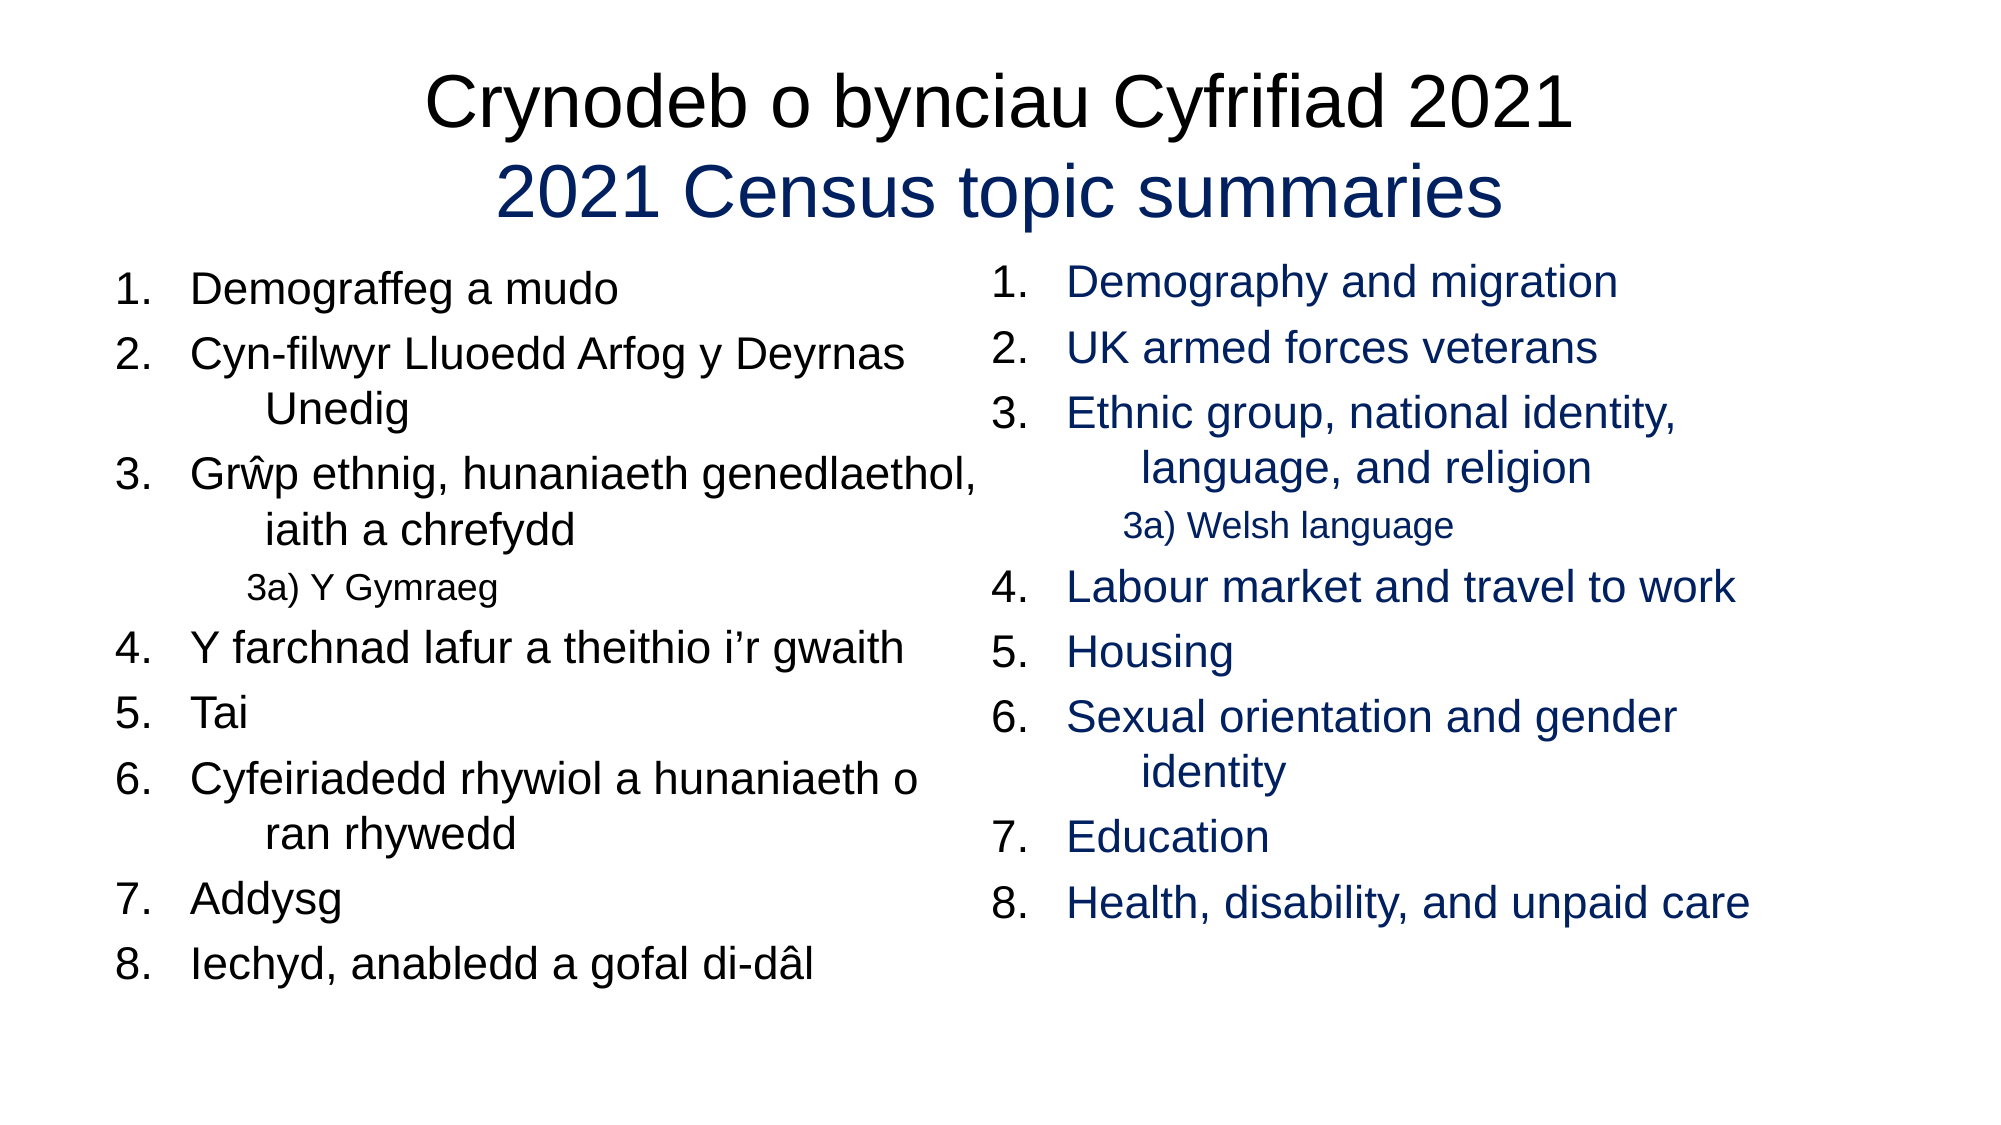

Crynodeb o bynciau Cyfrifiad 2021
2021 Census topic summaries
Demography and migration
UK armed forces veterans
Ethnic group, national identity, language, and religion
3a) Welsh language
Labour market and travel to work
Housing
Sexual orientation and gender identity
Education
Health, disability, and unpaid care
# Demograffeg a mudo
Cyn-filwyr Lluoedd Arfog y Deyrnas Unedig
Grŵp ethnig, hunaniaeth genedlaethol, iaith a chrefydd
3a) Y Gymraeg
Y farchnad lafur a theithio i’r gwaith
Tai
Cyfeiriadedd rhywiol a hunaniaeth o ran rhywedd
Addysg
Iechyd, anabledd a gofal di-dâl